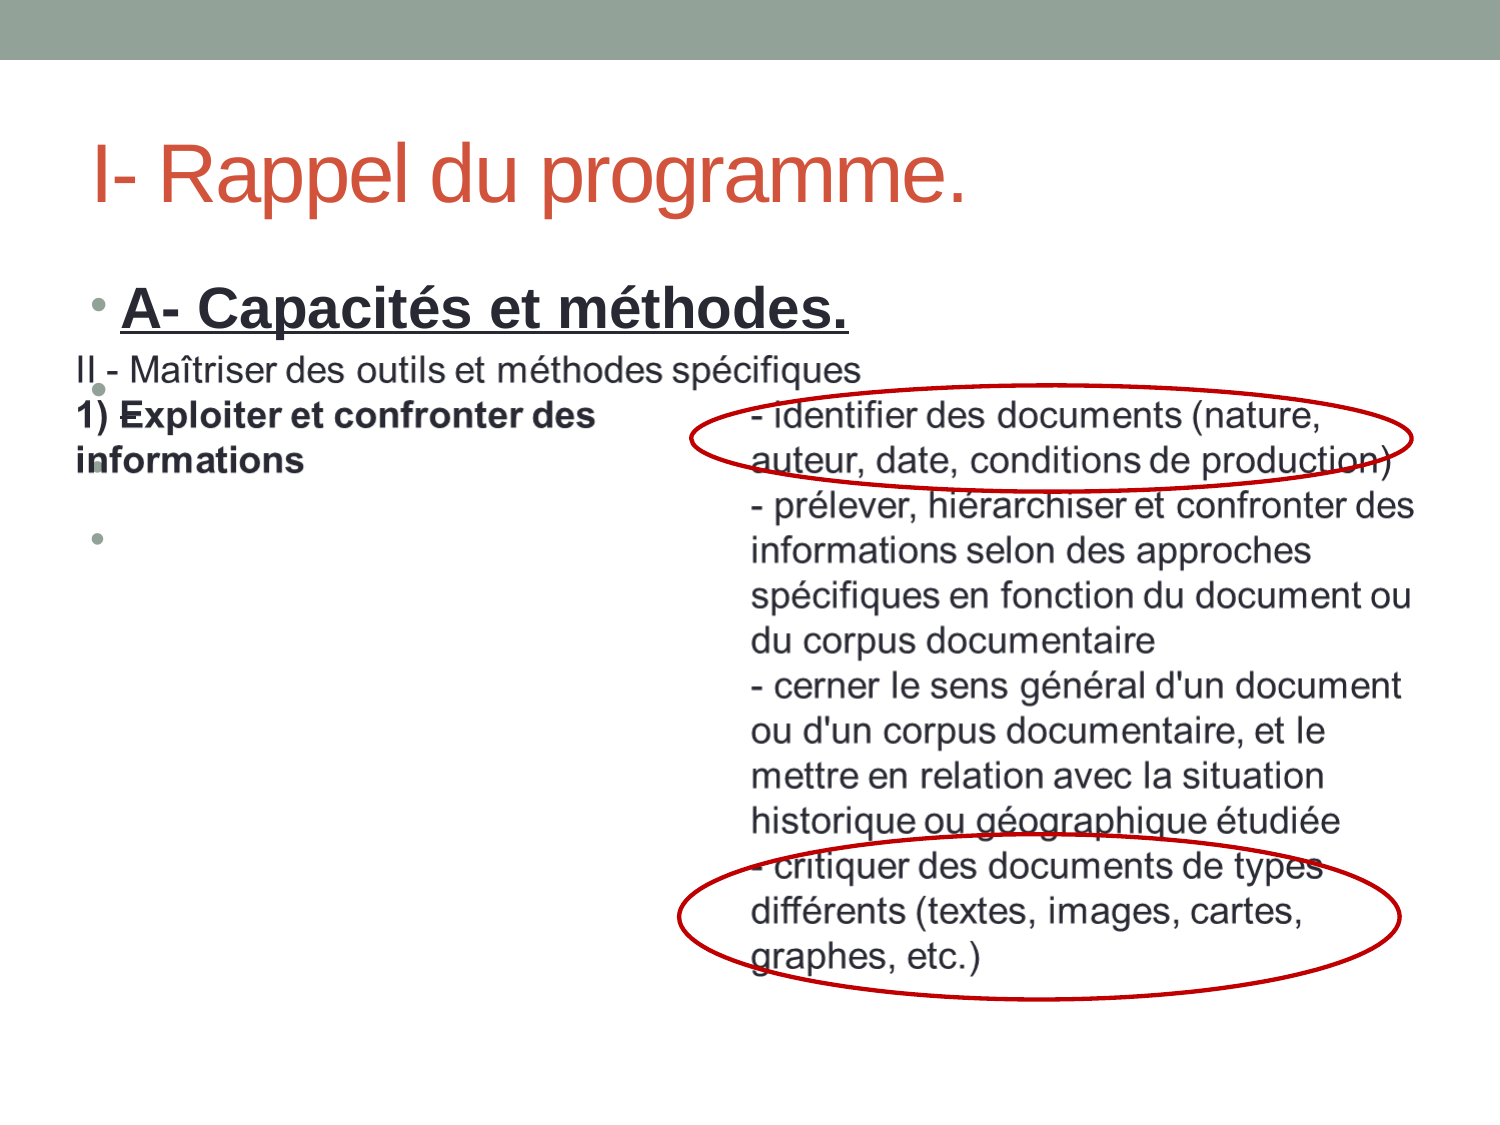

# I- Rappel du programme.
A- Capacités et méthodes.